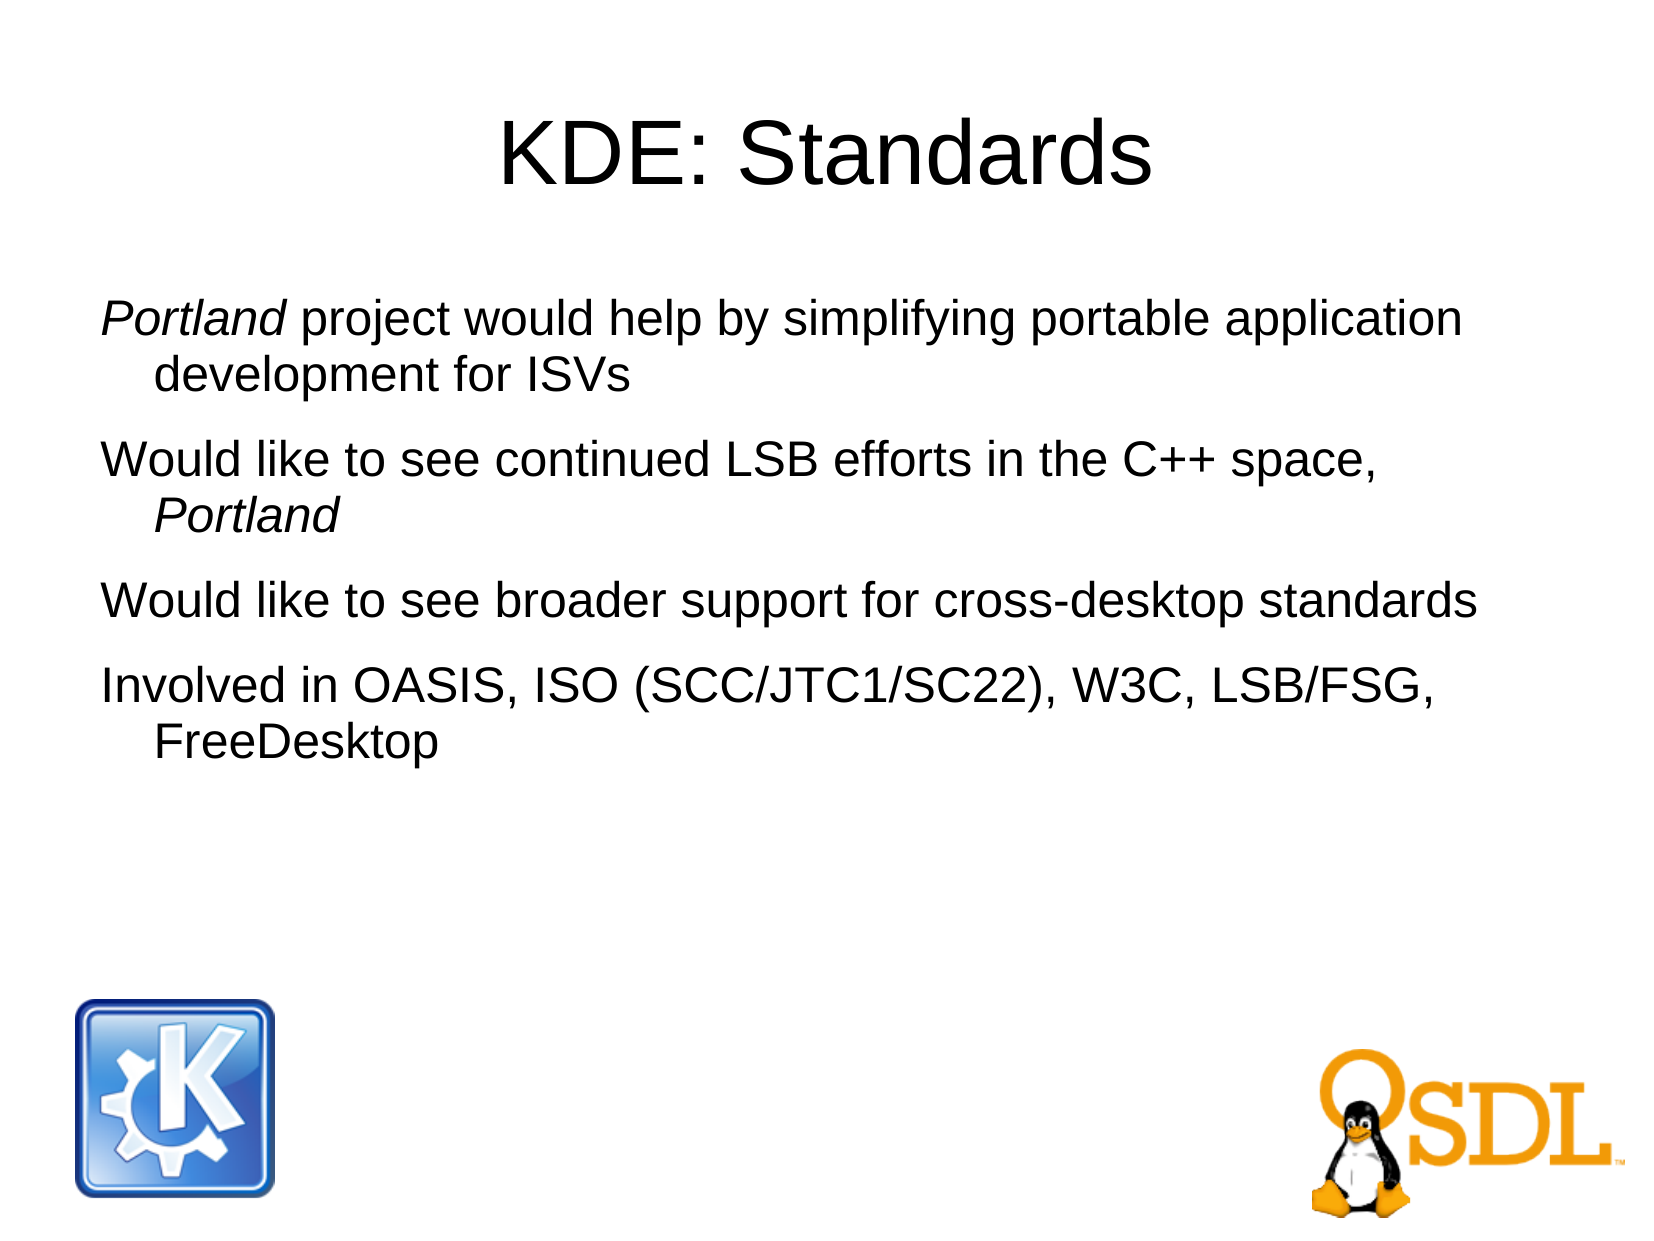

# KDE: Standards
Portland project would help by simplifying portable application development for ISVs
Would like to see continued LSB efforts in the C++ space, Portland
Would like to see broader support for cross-desktop standards
Involved in OASIS, ISO (SCC/JTC1/SC22), W3C, LSB/FSG, FreeDesktop